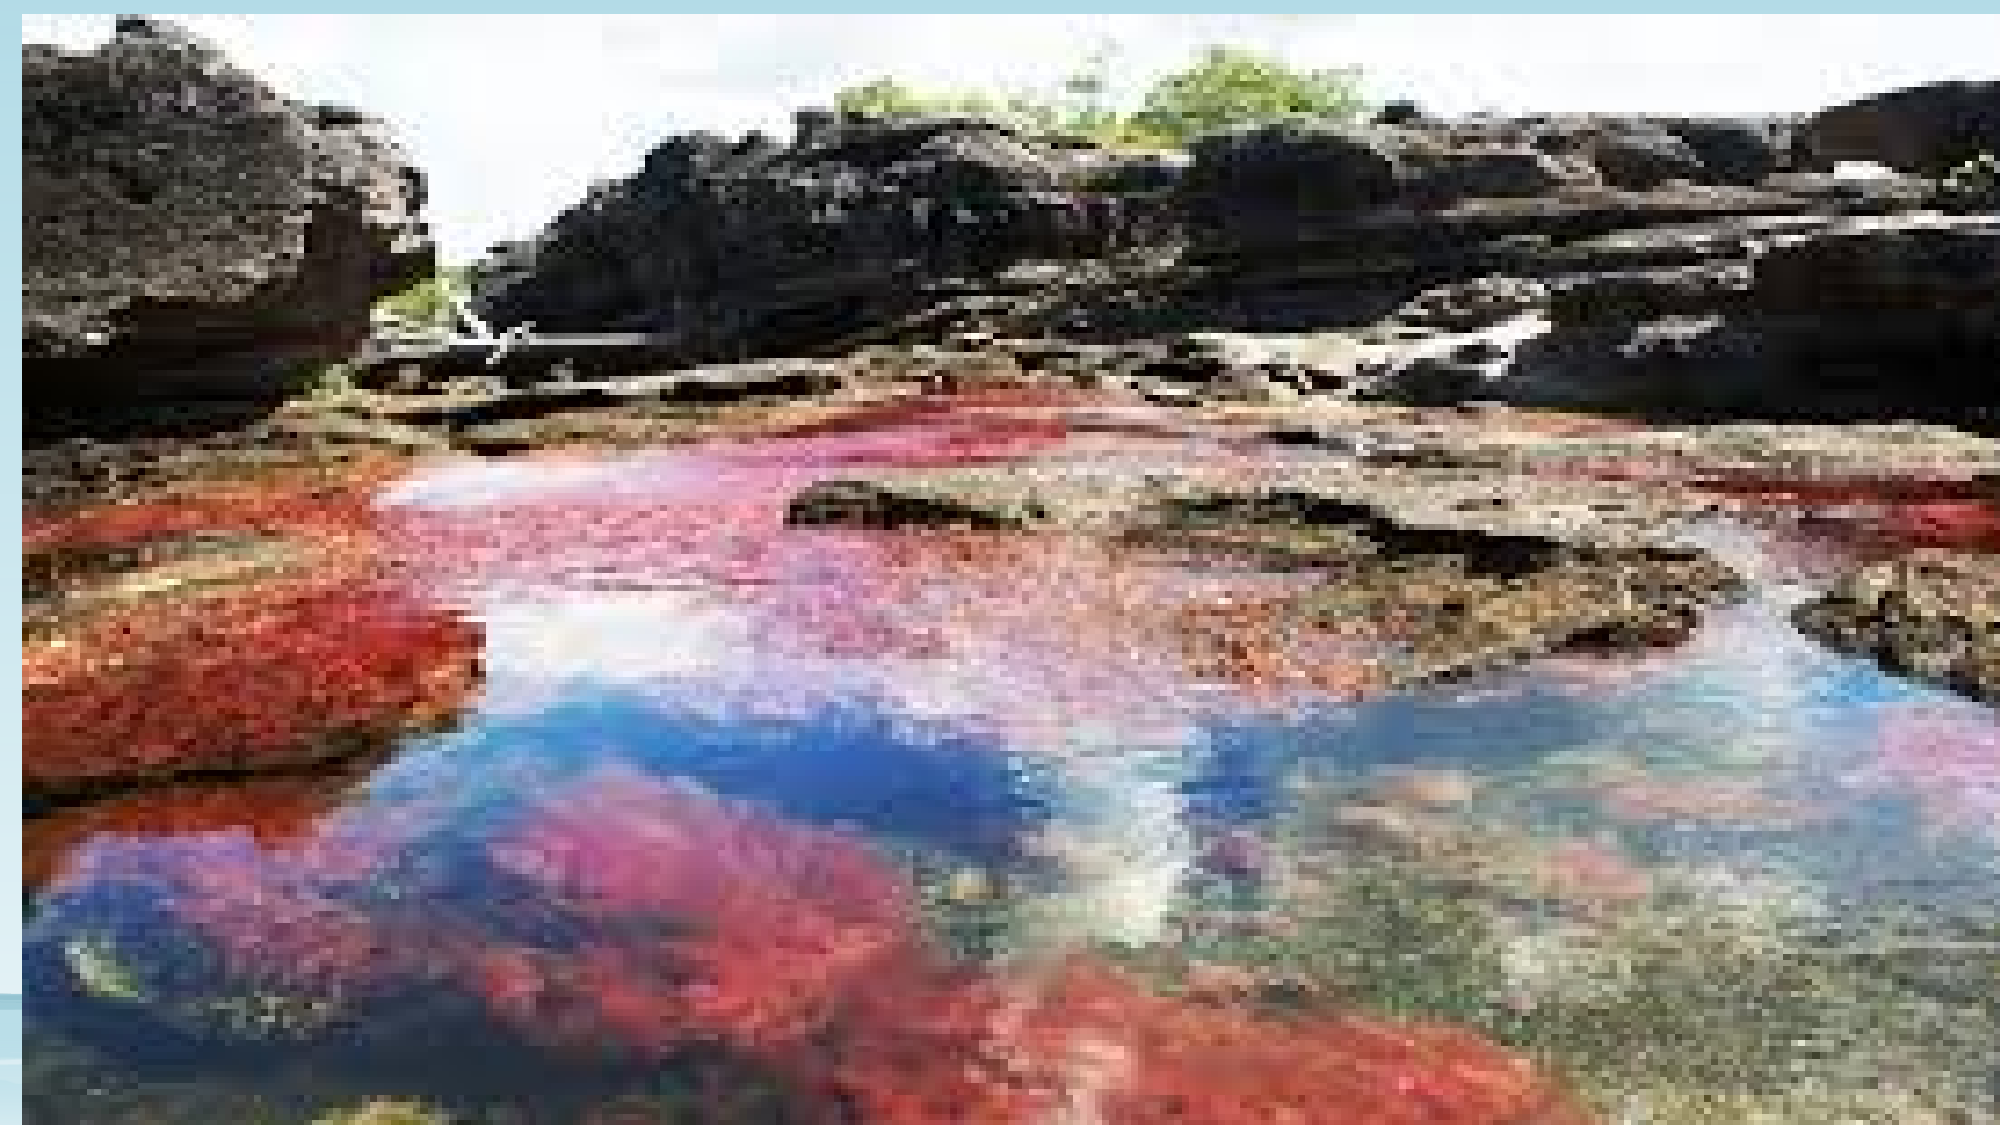

# REKE
Velike reke v Kolumbiji so:
Caquetà
Magdalena
Cauca
 Atrato
RAJSKA REKA (Cano Cristales)
Polna živahnih barv (rumena, rdeča, zelena, modra, črna), ena najlepših rek na svetu
Barvna je zaradi alg in mahu, ki raste v njej
V deževnem obdobju je hitra in globoka, zato rastline ne prejmejo zadostno količino svetlobe. V času suše pa ni dovolj vode za njihovo preživetje